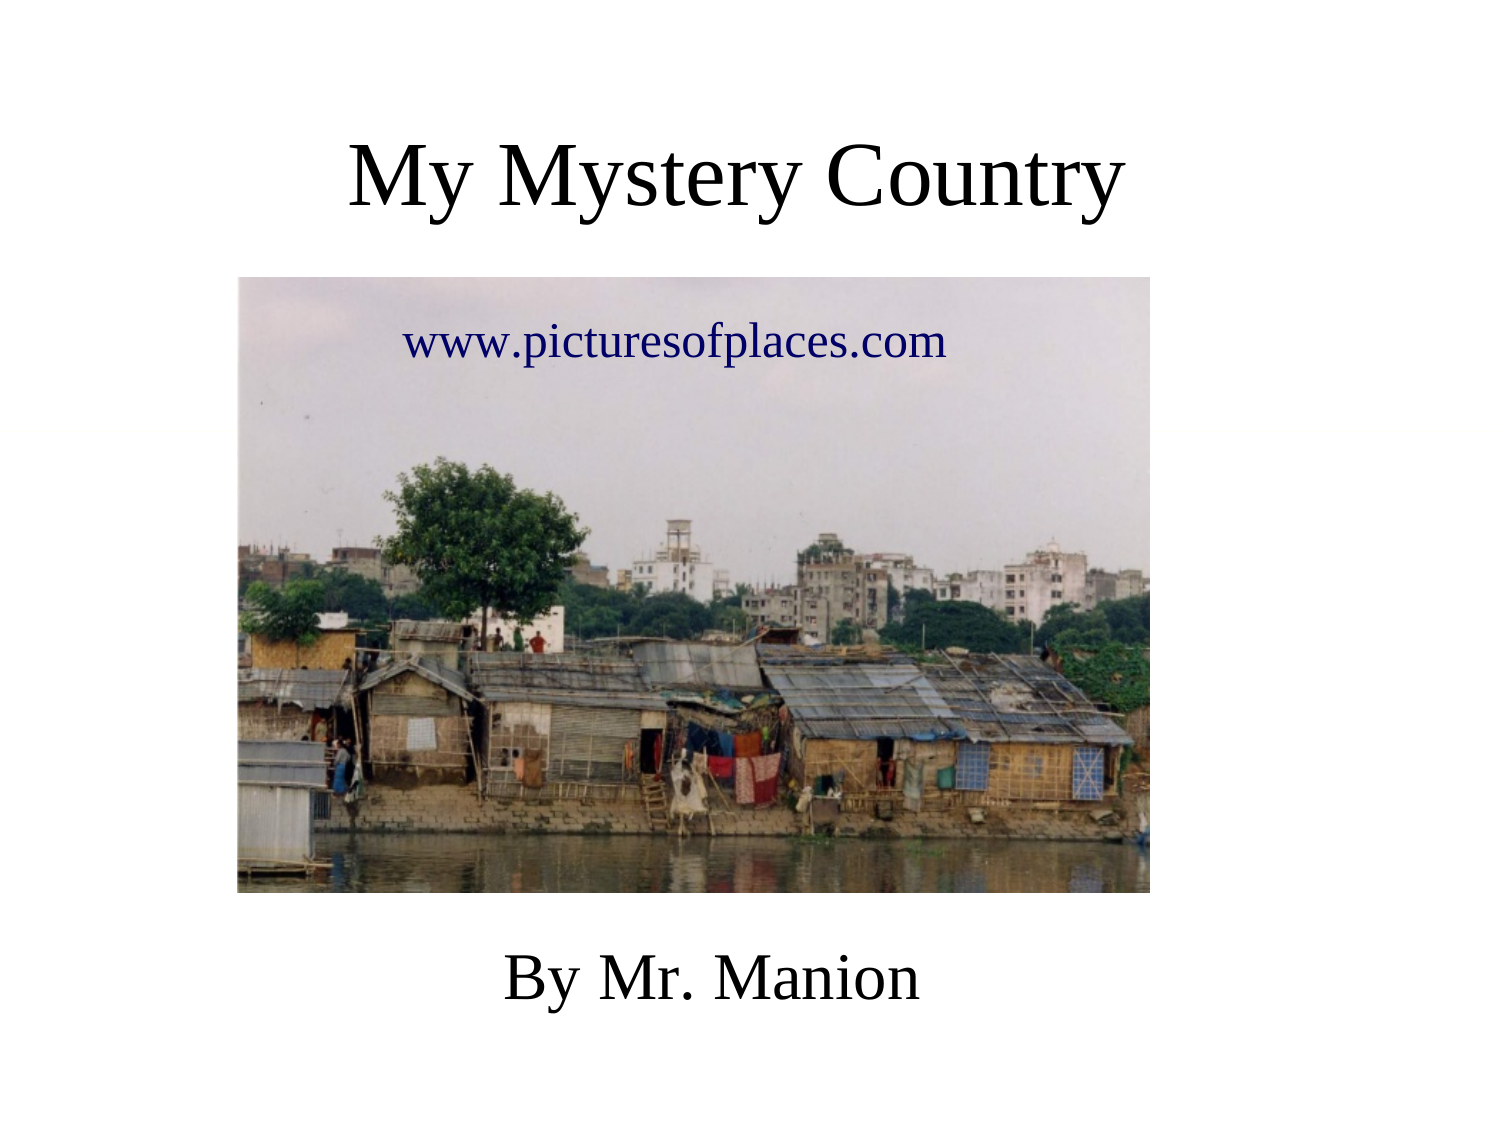

# My Mystery Country
www.picturesofplaces.com
By Mr. Manion